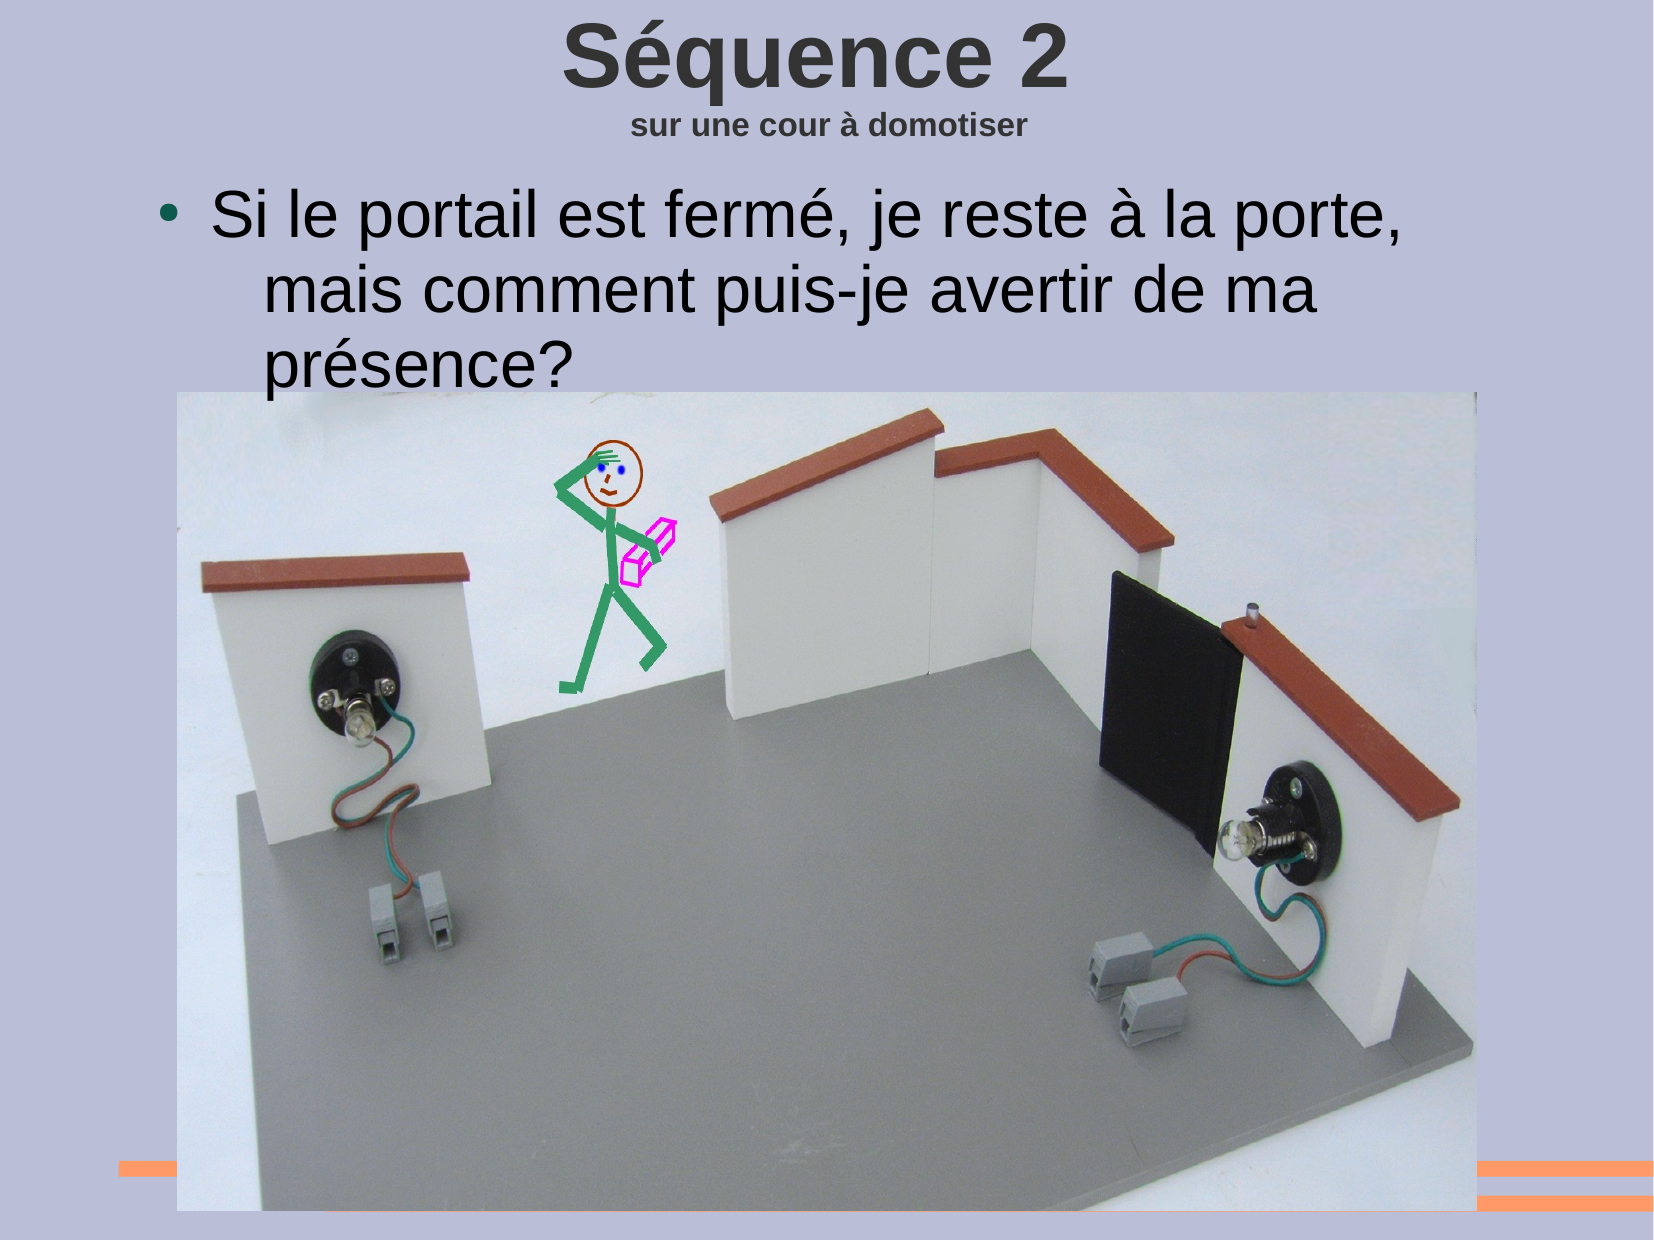

# Séquence 2 sur une cour à domotiser
Si le portail est fermé, je reste à la porte, mais comment puis-je avertir de ma présence?